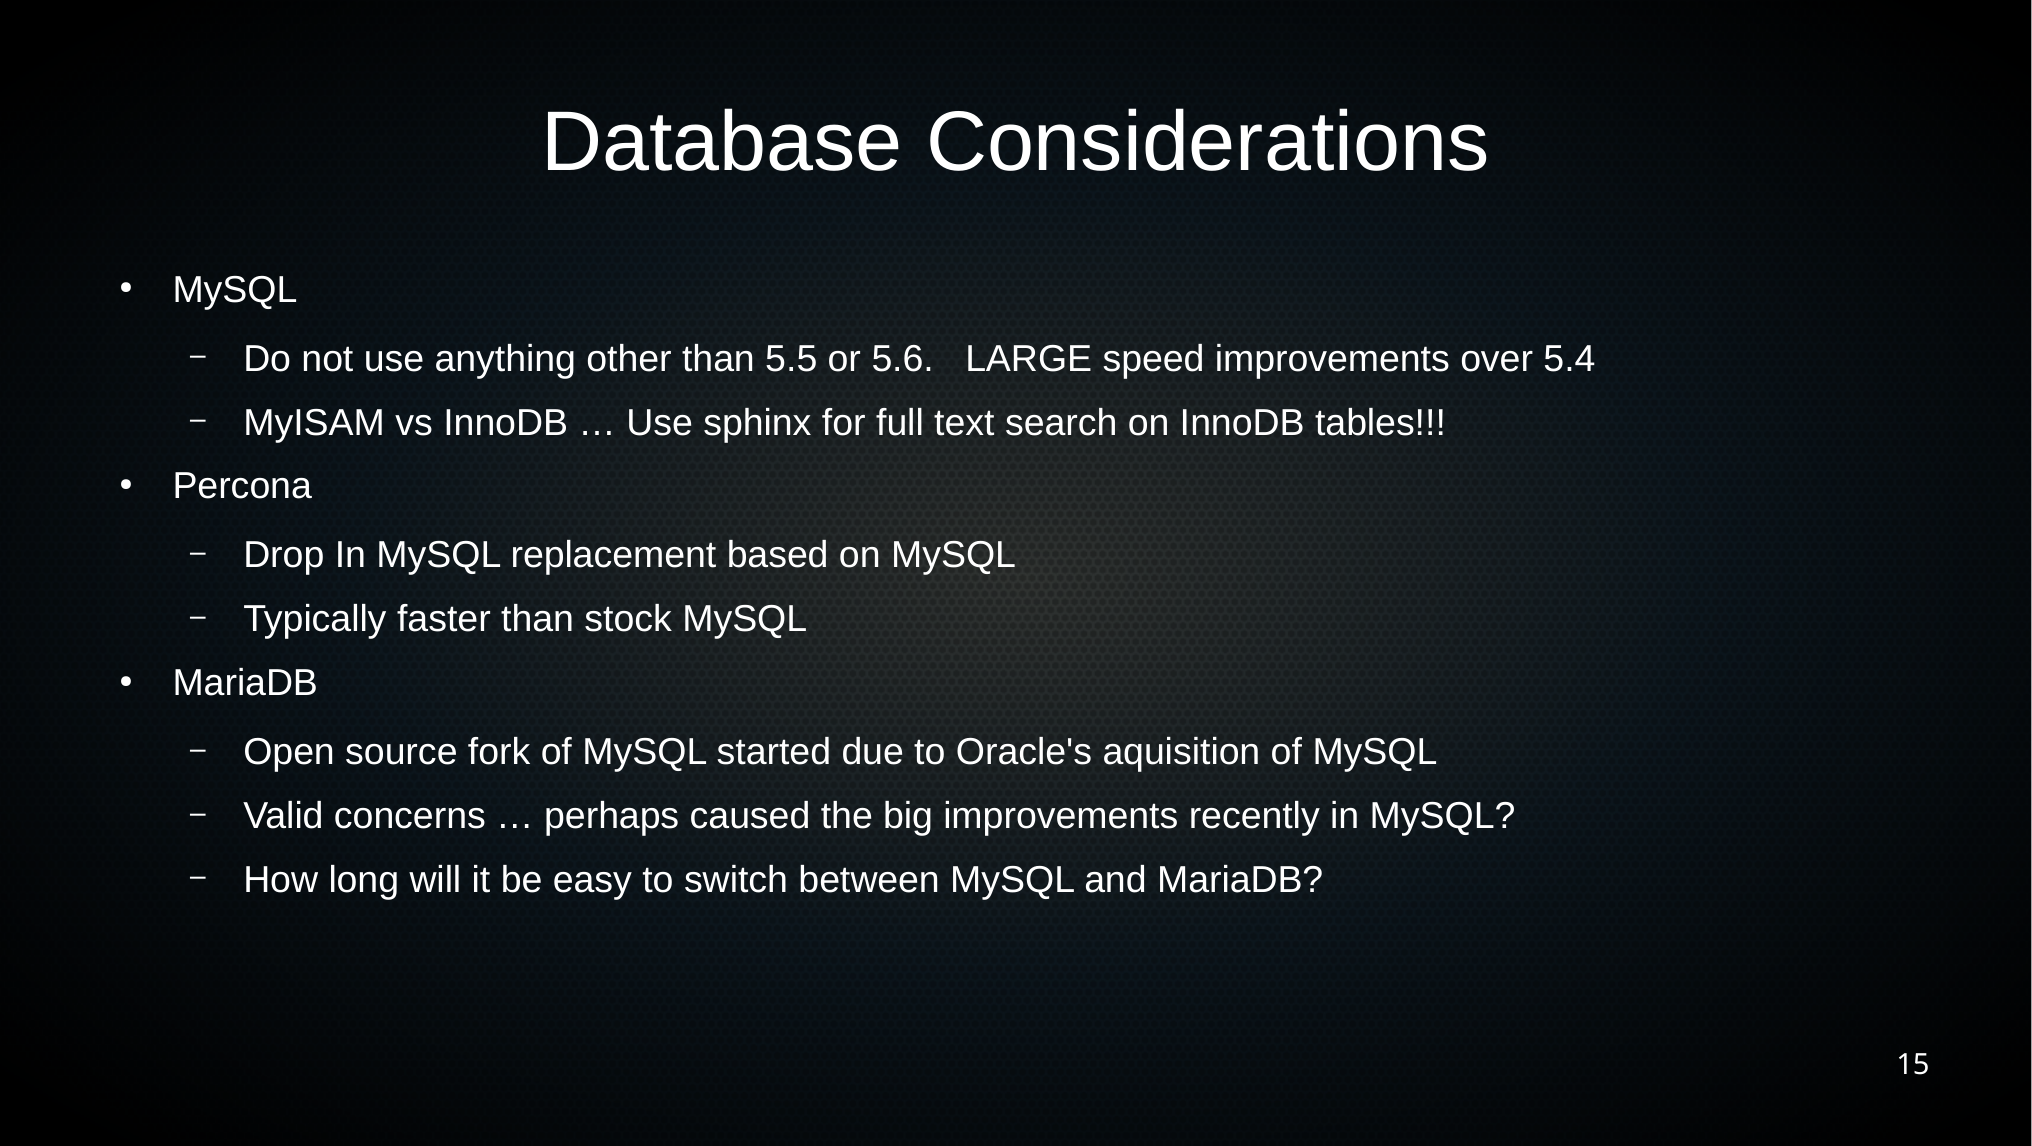

# Database Considerations
MySQL
Do not use anything other than 5.5 or 5.6. LARGE speed improvements over 5.4
MyISAM vs InnoDB … Use sphinx for full text search on InnoDB tables!!!
Percona
Drop In MySQL replacement based on MySQL
Typically faster than stock MySQL
MariaDB
Open source fork of MySQL started due to Oracle's aquisition of MySQL
Valid concerns … perhaps caused the big improvements recently in MySQL?
How long will it be easy to switch between MySQL and MariaDB?
15